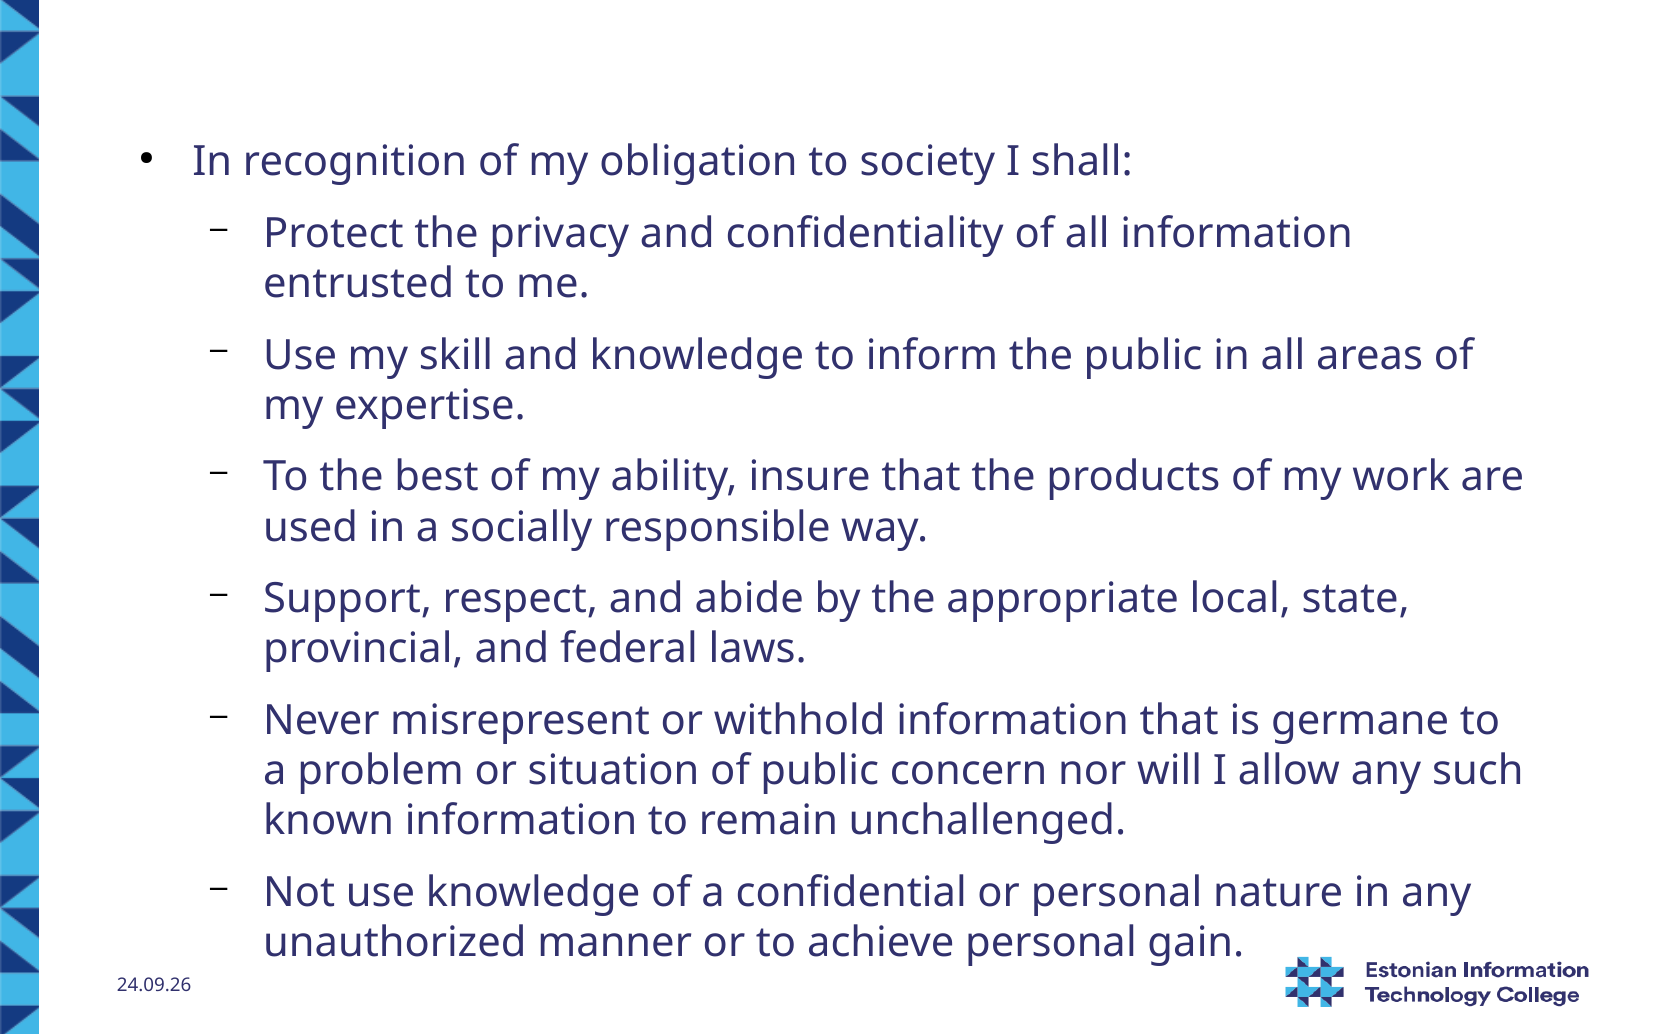

# In recognition of my obligation to society I shall:
Protect the privacy and confidentiality of all information entrusted to me.
Use my skill and knowledge to inform the public in all areas of my expertise.
To the best of my ability, insure that the products of my work are used in a socially responsible way.
Support, respect, and abide by the appropriate local, state, provincial, and federal laws.
Never misrepresent or withhold information that is germane to a problem or situation of public concern nor will I allow any such known information to remain unchallenged.
Not use knowledge of a confidential or personal nature in any unauthorized manner or to achieve personal gain.